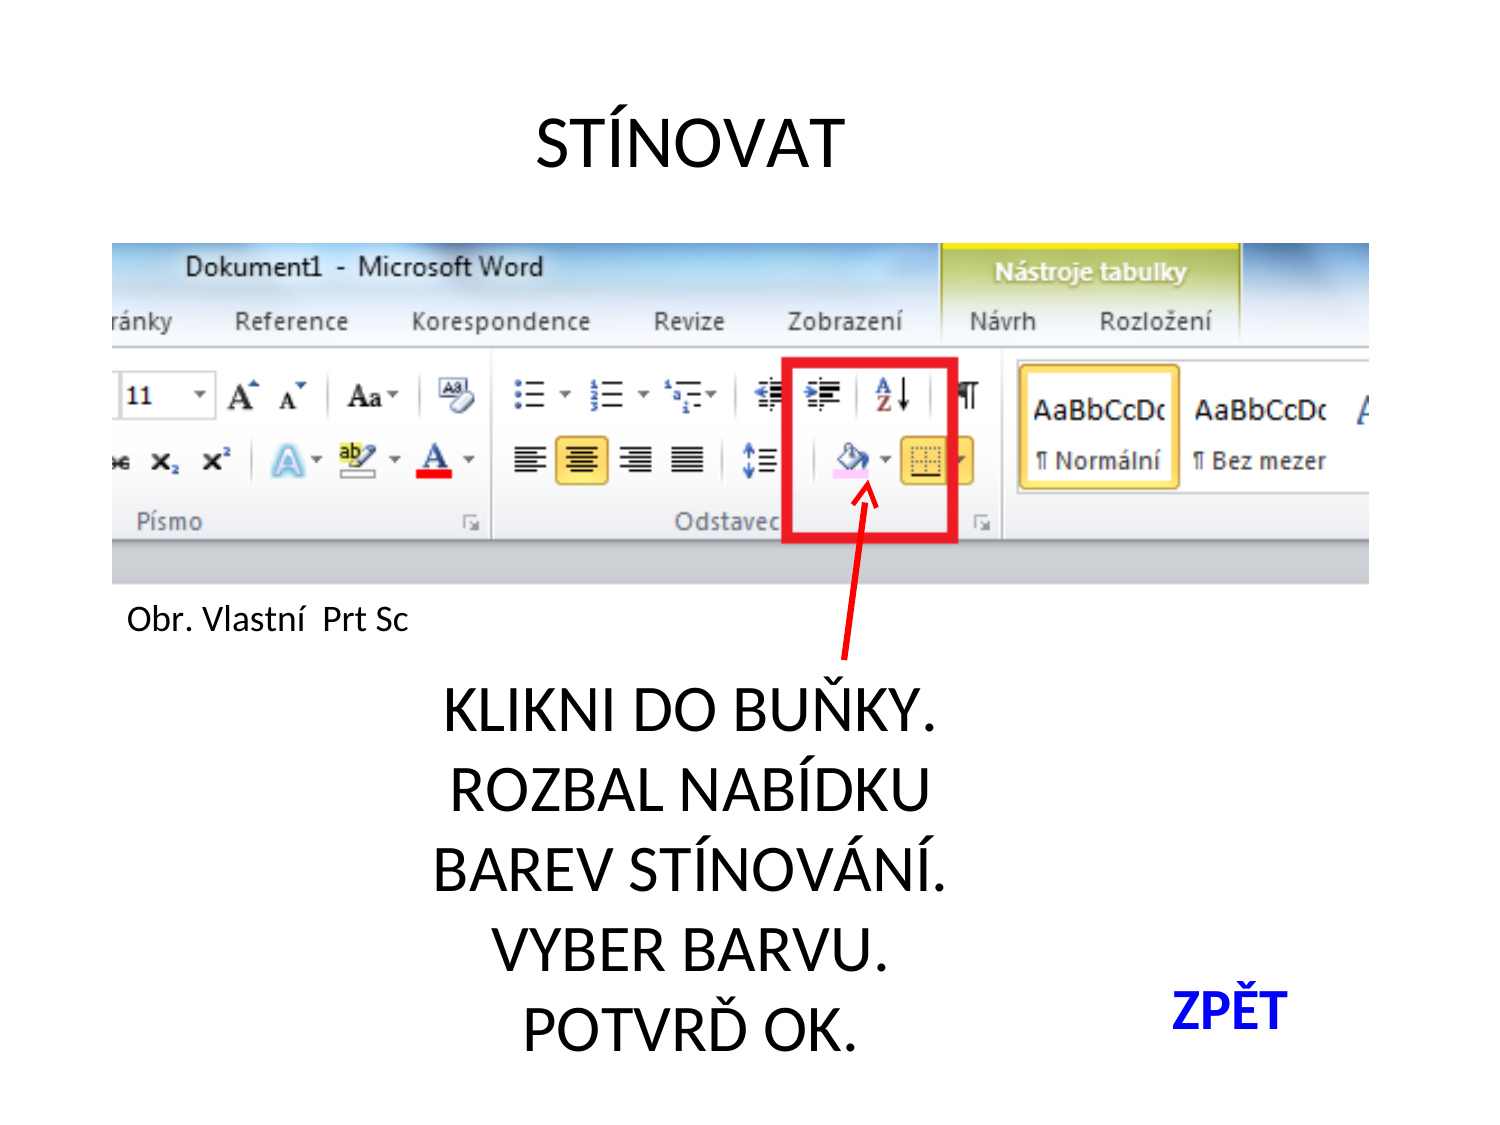

STÍNOVAT
Obr. Vlastní Prt Sc
KLIKNI DO BUŇKY.
ROZBAL NABÍDKU BAREV STÍNOVÁNÍ.
VYBER BARVU.
POTVRĎ OK.
ZPĚT